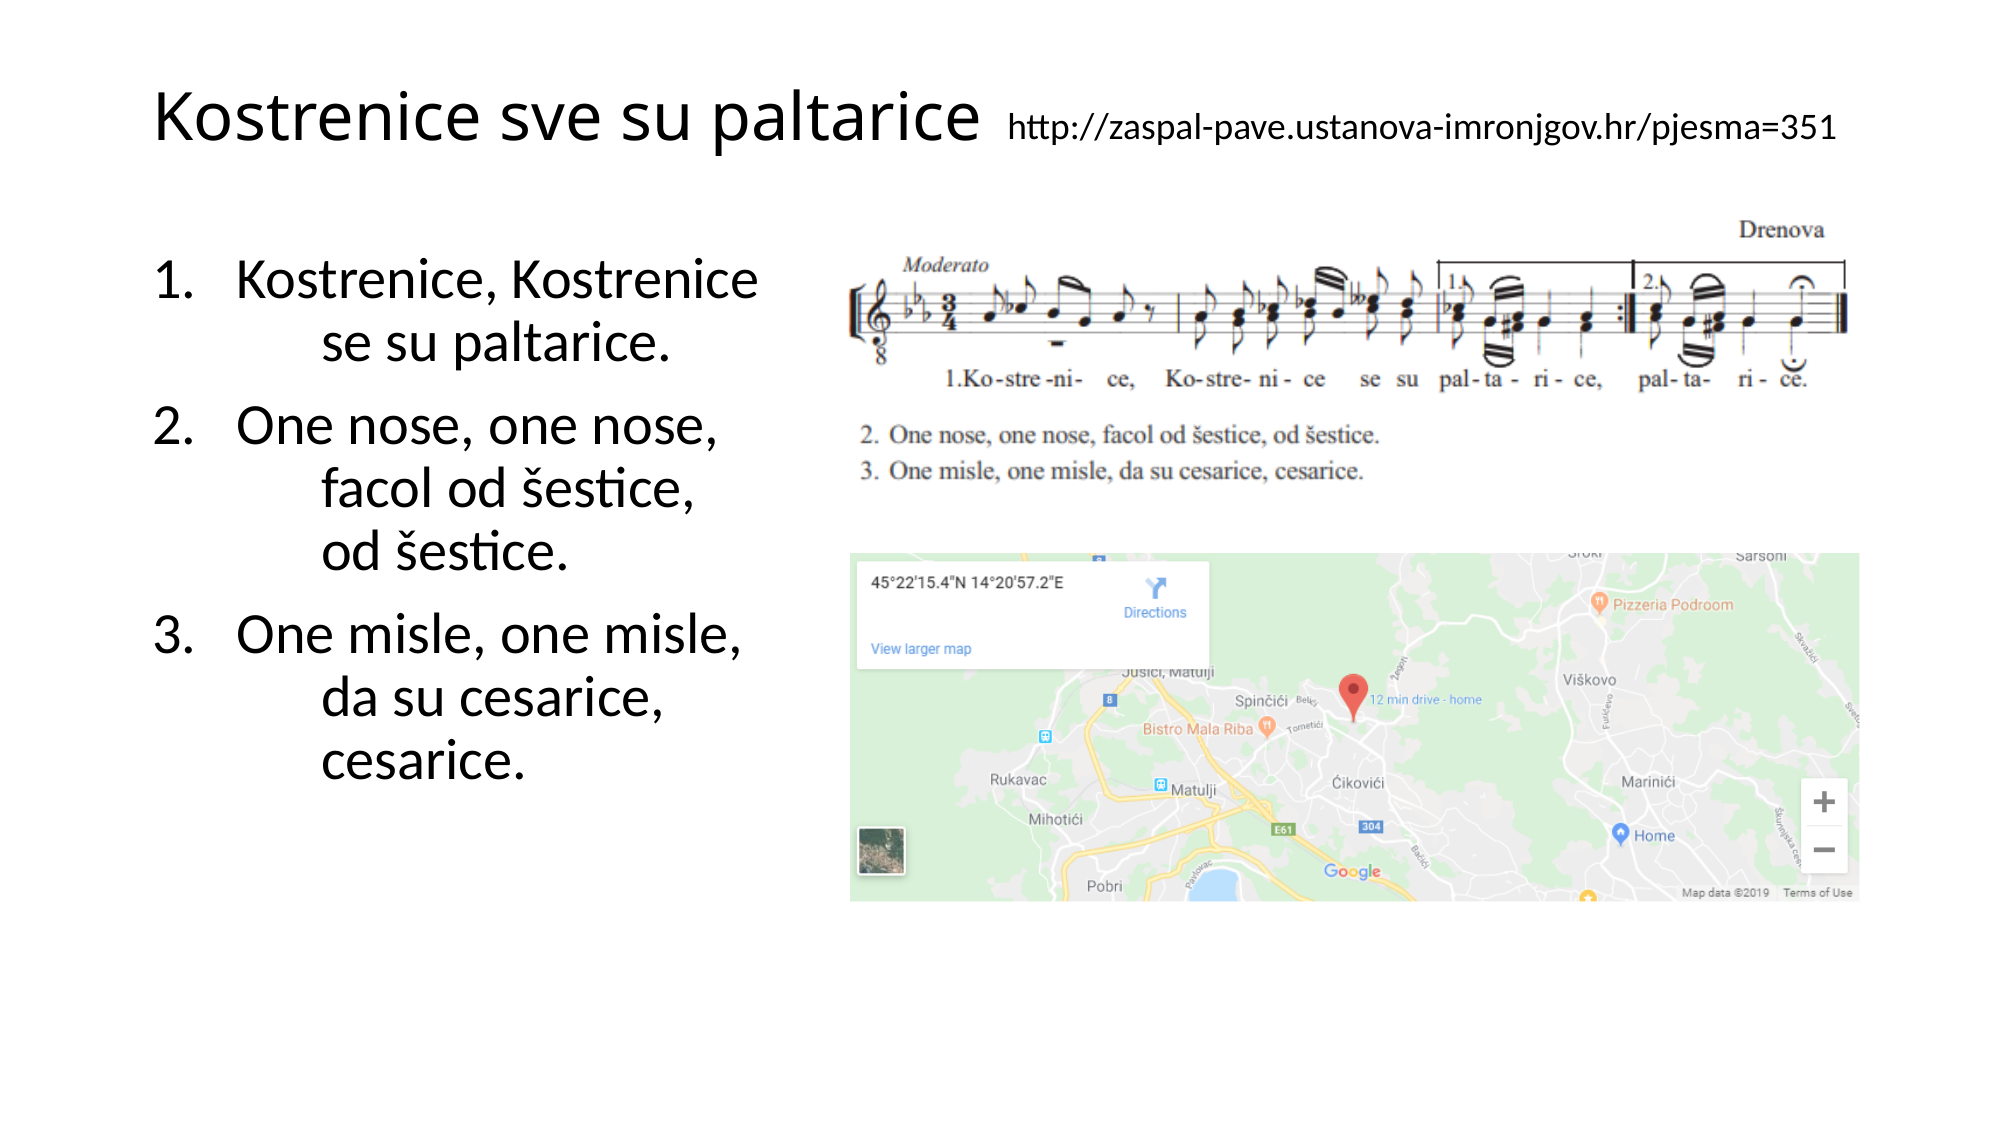

# Kostrenice sve su paltarice
http://zaspal-pave.ustanova-imronjgov.hr/pjesma=351
Kostrenice, Kostrenice se su paltarice.
One nose, one nose, facol od šestice, od šestice.
One misle, one misle, da su cesarice, cesarice.